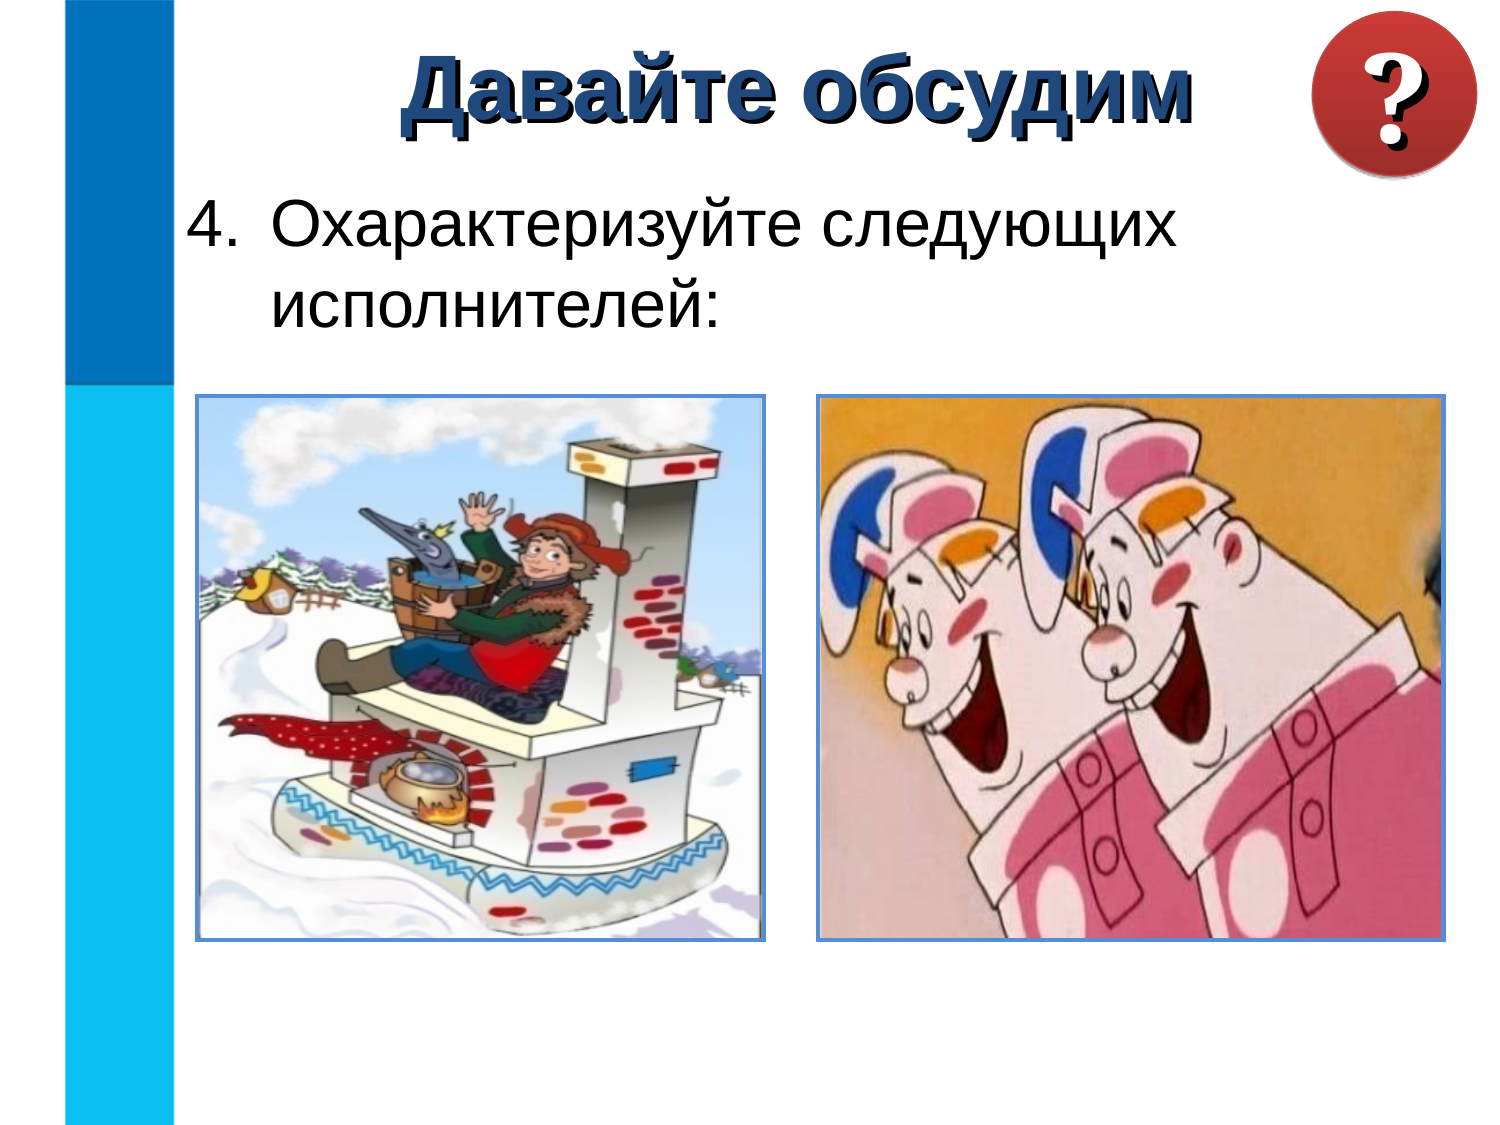

?
Давайте обсудим
# Охарактеризуйте следующих исполнителей: